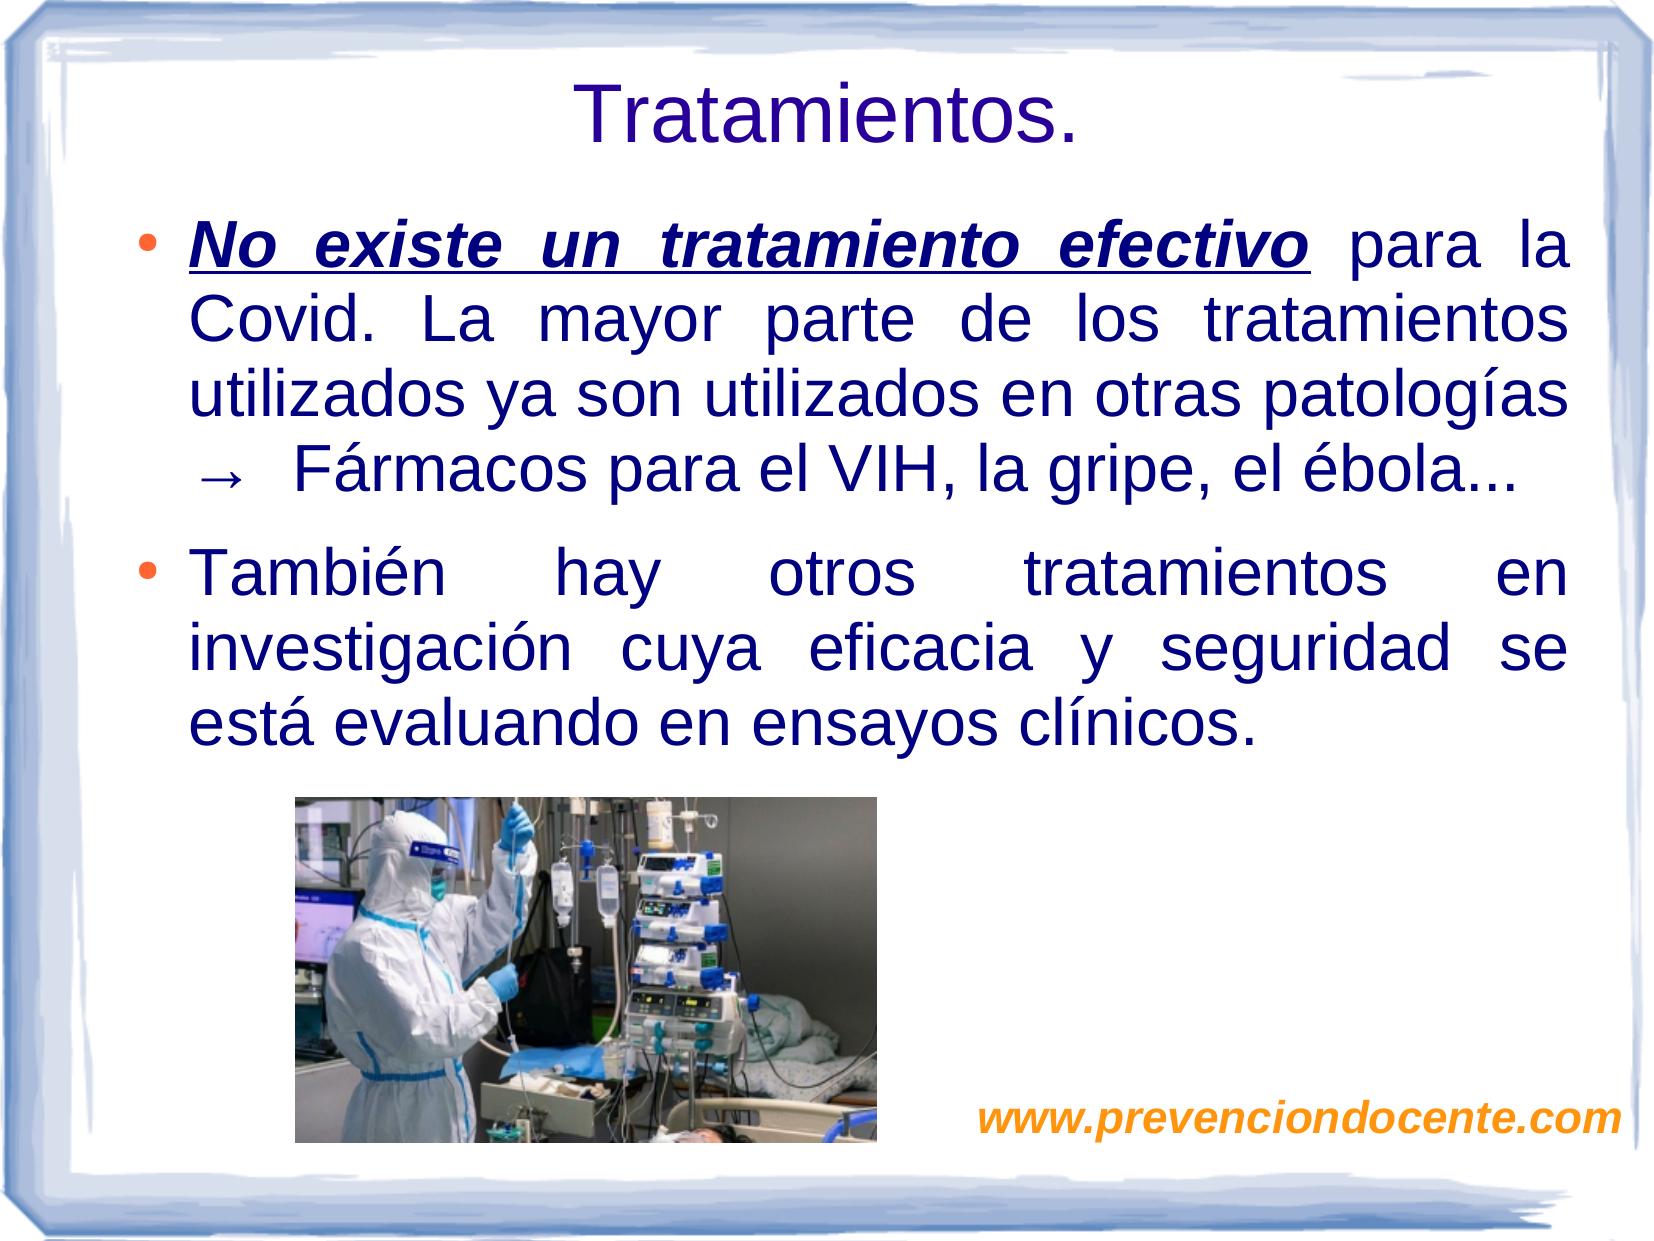

# Tratamientos.
No existe un tratamiento efectivo para la Covid. La mayor parte de los tratamientos utilizados ya son utilizados en otras patologías → Fármacos para el VIH, la gripe, el ébola...
También hay otros tratamientos en investigación cuya eficacia y seguridad se está evaluando en ensayos clínicos.
www.prevenciondocente.com